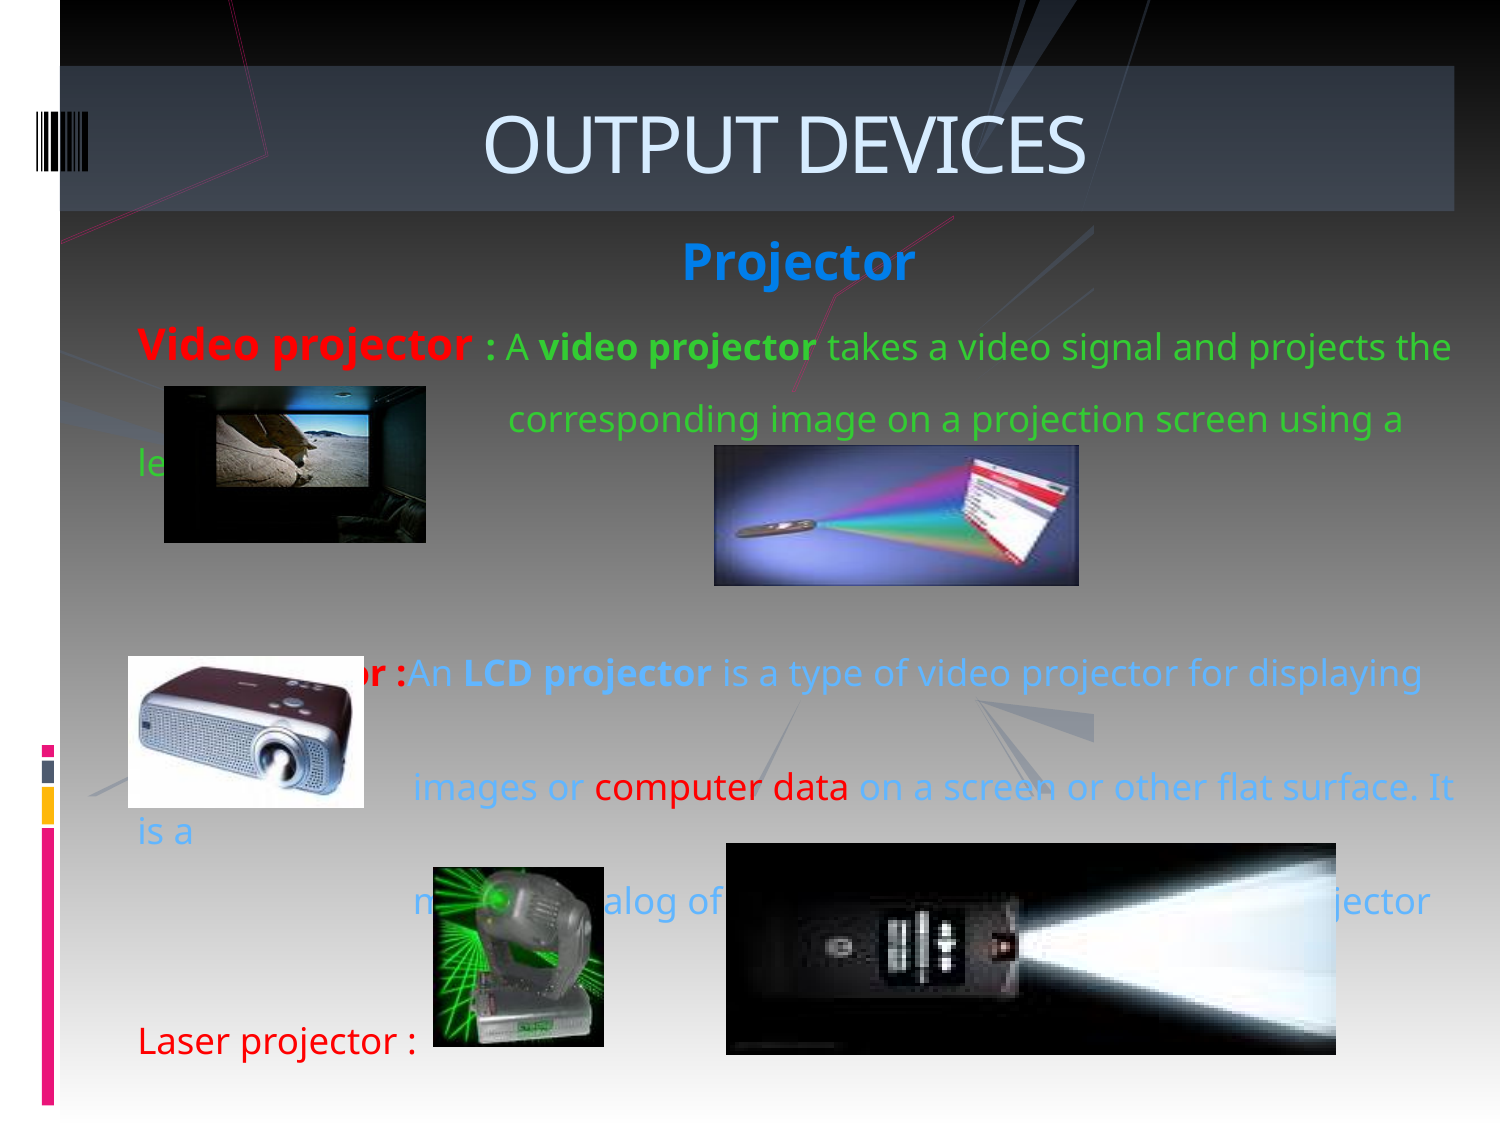

OUTPUT DEVICES
# Projector
Video projector : A video projector takes a video signal and projects the
 corresponding image on a projection screen using a lens system
LCD projector :An LCD projector is a type of video projector for displaying video,
 images or computer data on a screen or other flat surface. It is a
 modern analog of the slide projector or overhead projector
Laser projector :